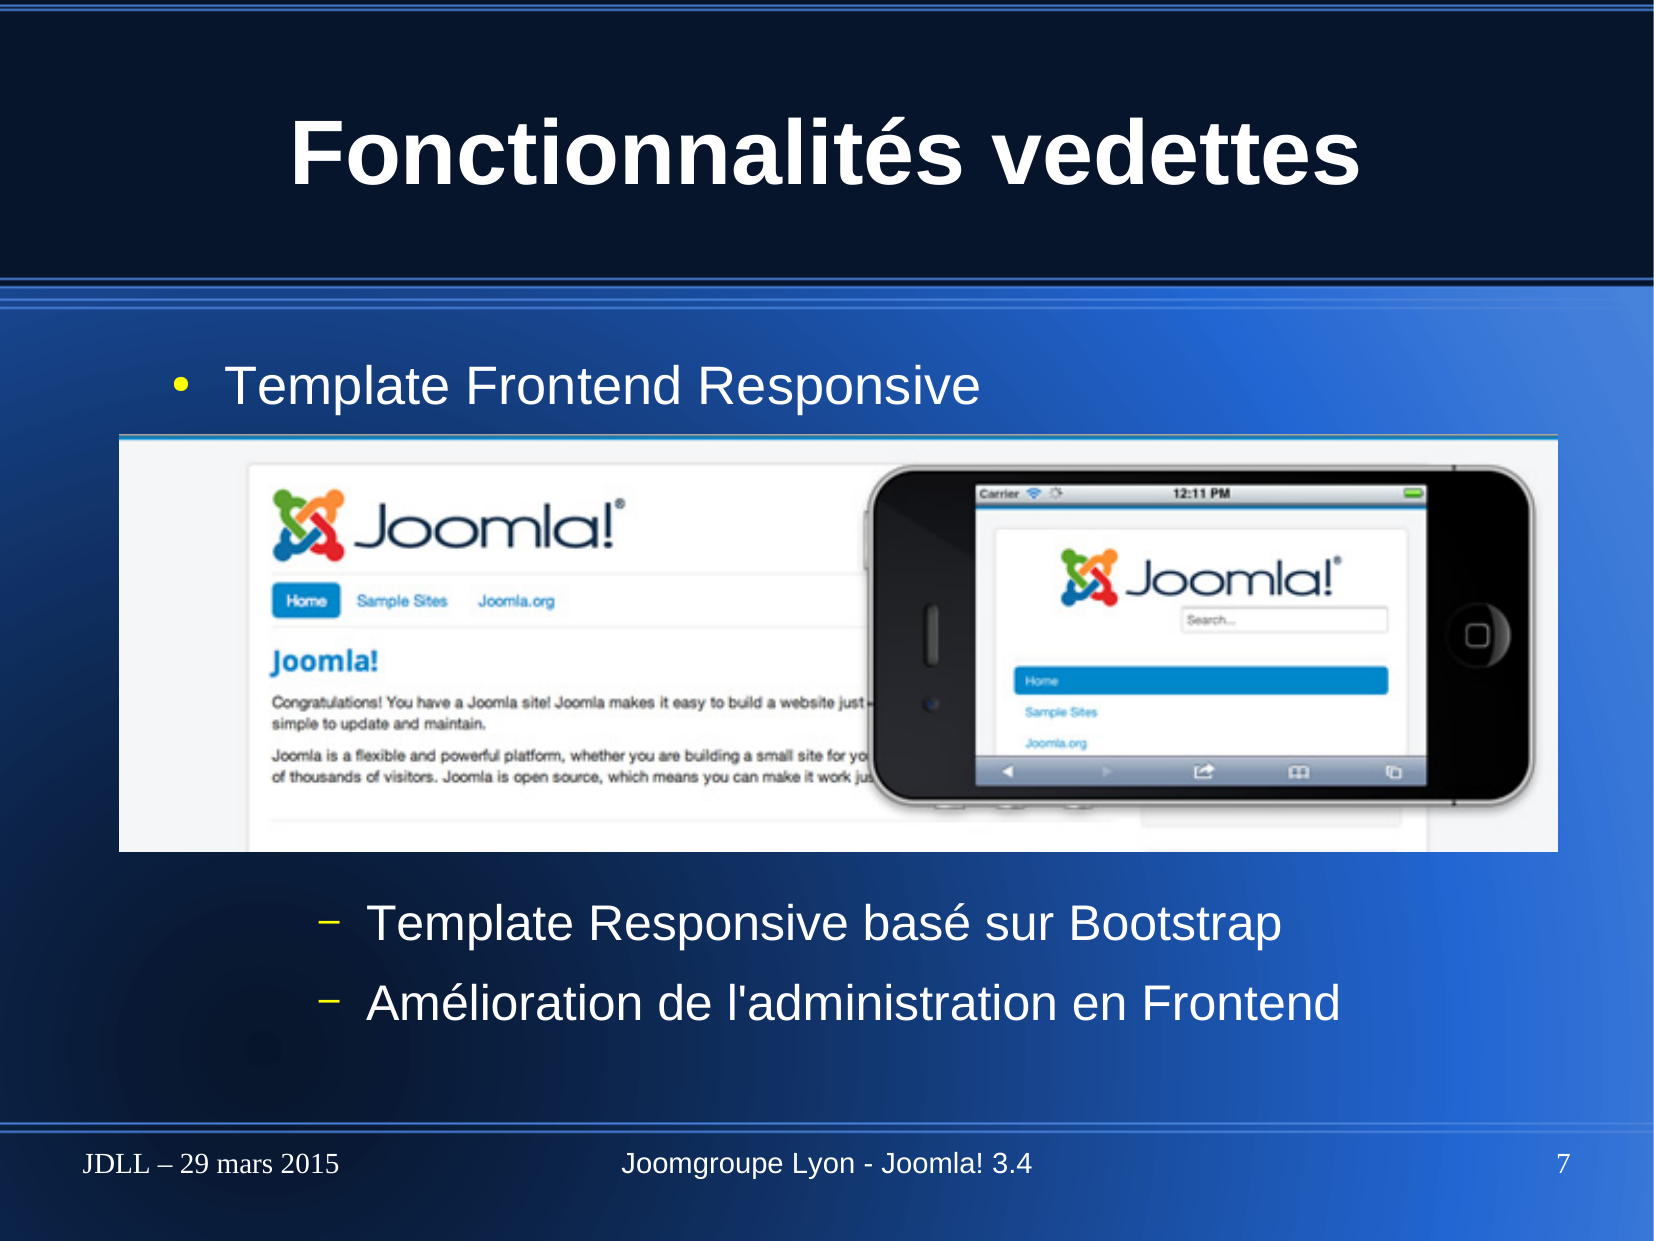

# Fonctionnalités vedettes
Template Frontend Responsive
Template Responsive basé sur Bootstrap
Amélioration de l'administration en Frontend
29/03/2015
Joomgroupe Lyon - Joomla! 3.4
7